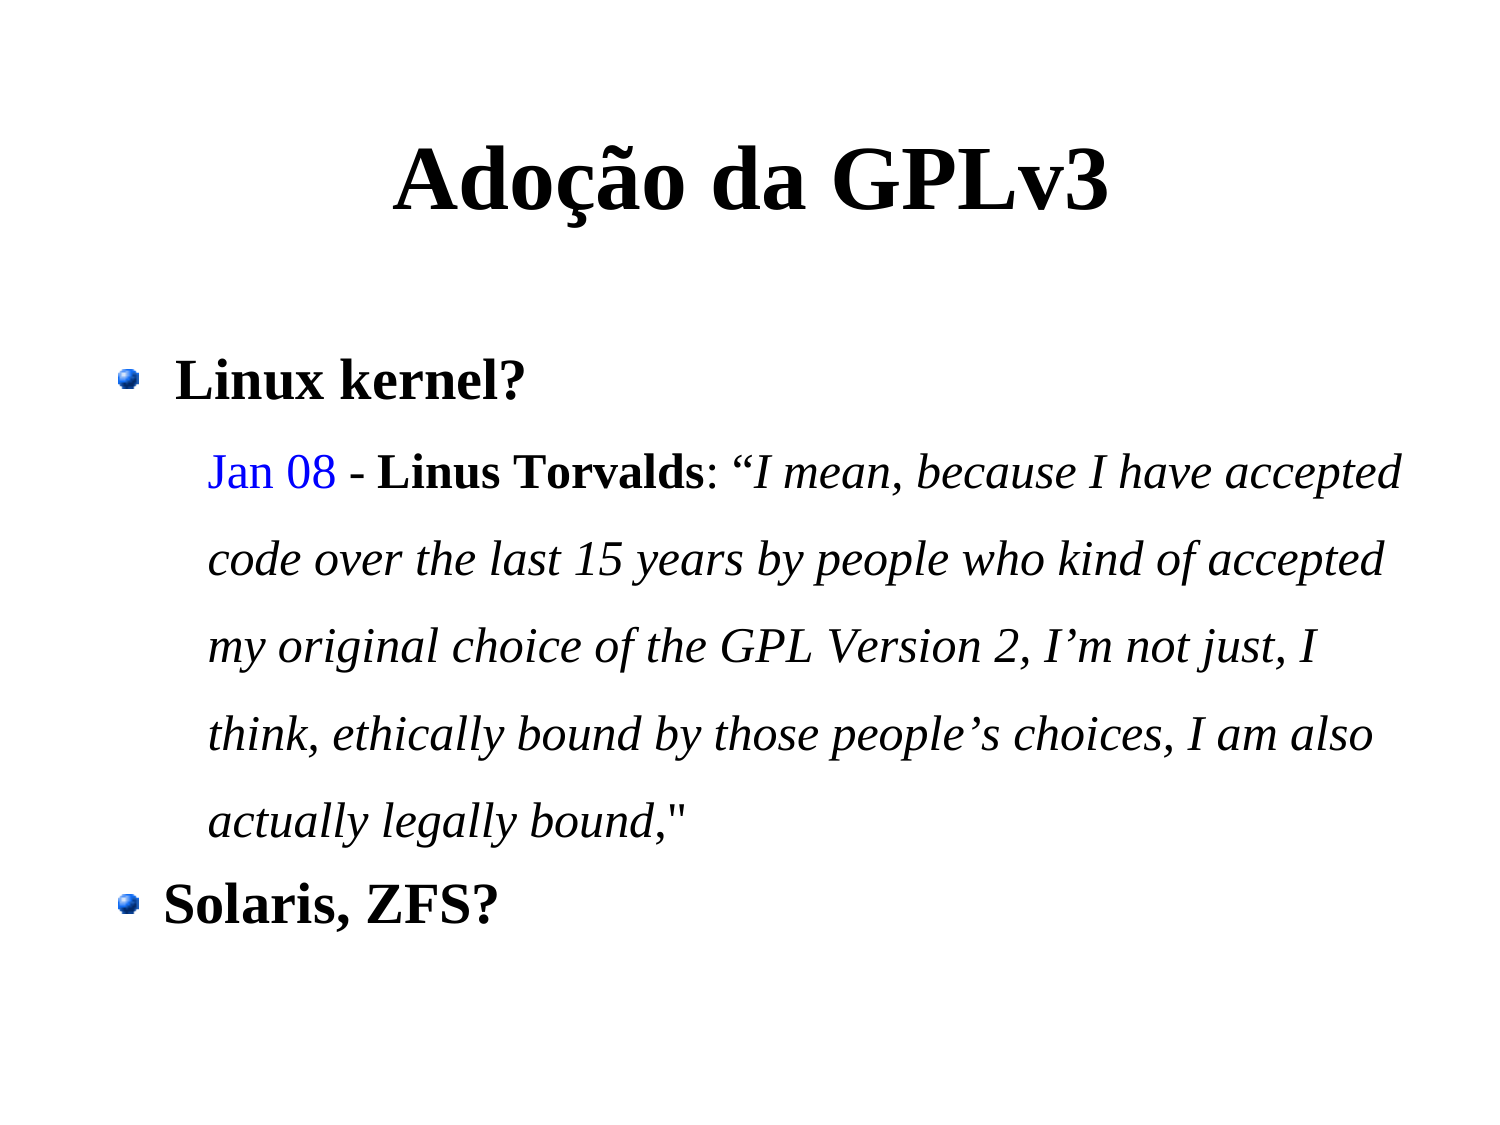

# Adoção da GPLv3
 Linux kernel?
Jan 08 - Linus Torvalds: “I mean, because I have accepted code over the last 15 years by people who kind of accepted my original choice of the GPL Version 2, I’m not just, I think, ethically bound by those people’s choices, I am also actually legally bound,"
Solaris, ZFS?